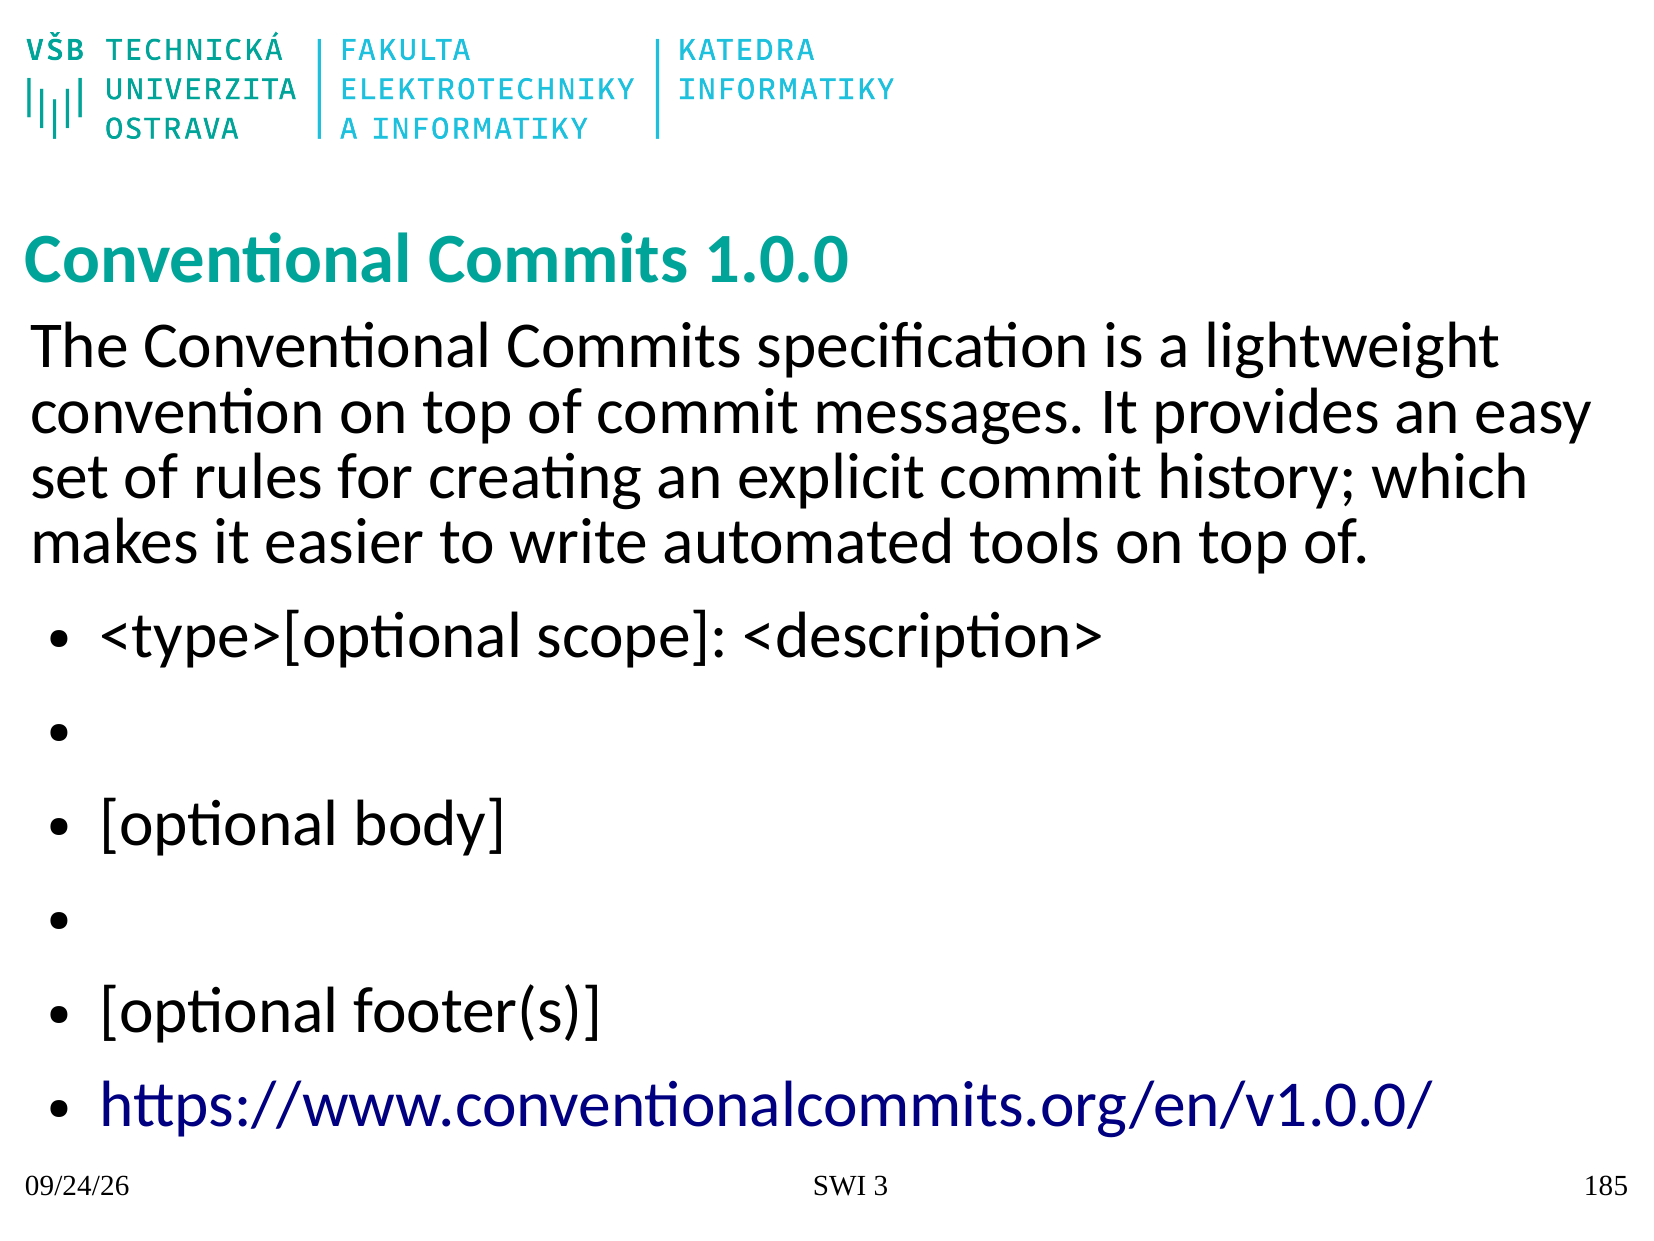

# Conventional Commits 1.0.0
The Conventional Commits specification is a lightweight convention on top of commit messages. It provides an easy set of rules for creating an explicit commit history; which makes it easier to write automated tools on top of.
<type>[optional scope]: <description>
[optional body]
[optional footer(s)]
https://www.conventionalcommits.org/en/v1.0.0/
SWI 3
185